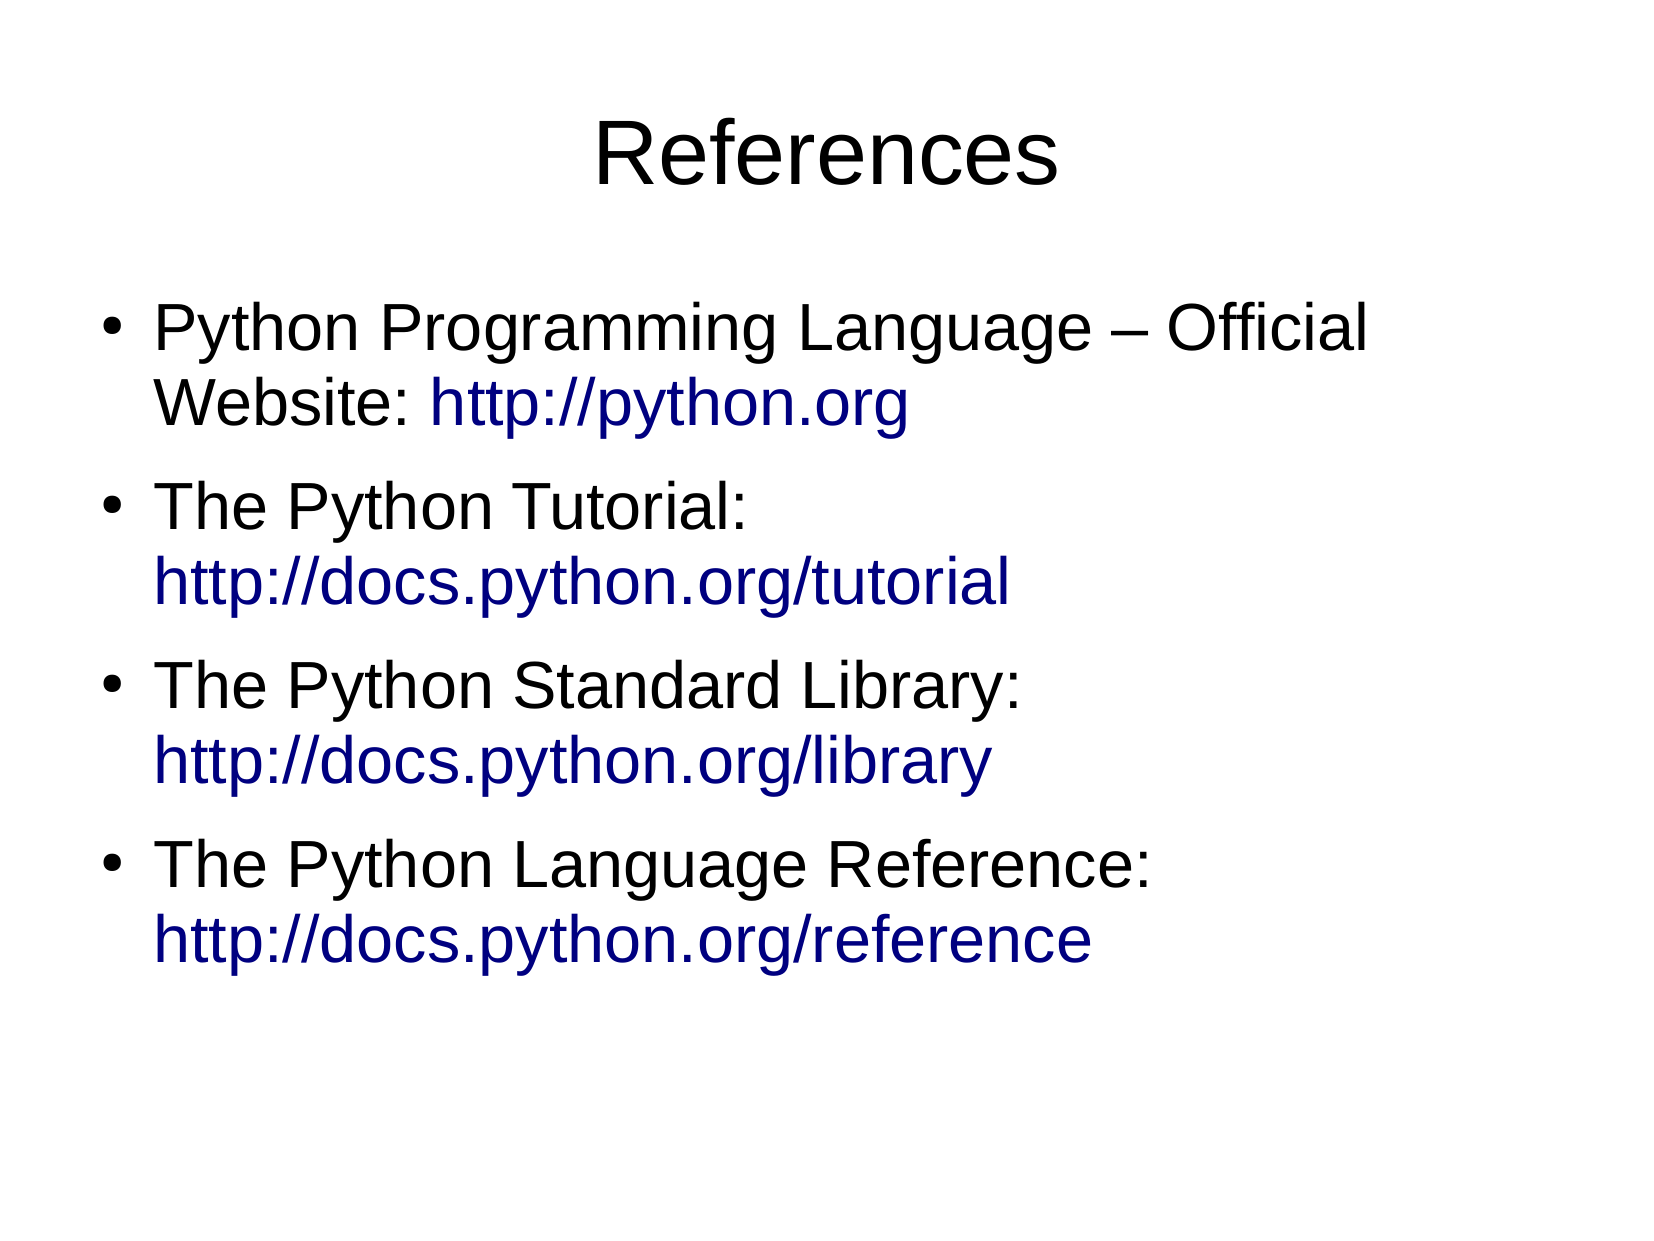

# References
Python Programming Language – Official Website: http://python.org
The Python Tutorial: http://docs.python.org/tutorial
The Python Standard Library: http://docs.python.org/library
The Python Language Reference: http://docs.python.org/reference